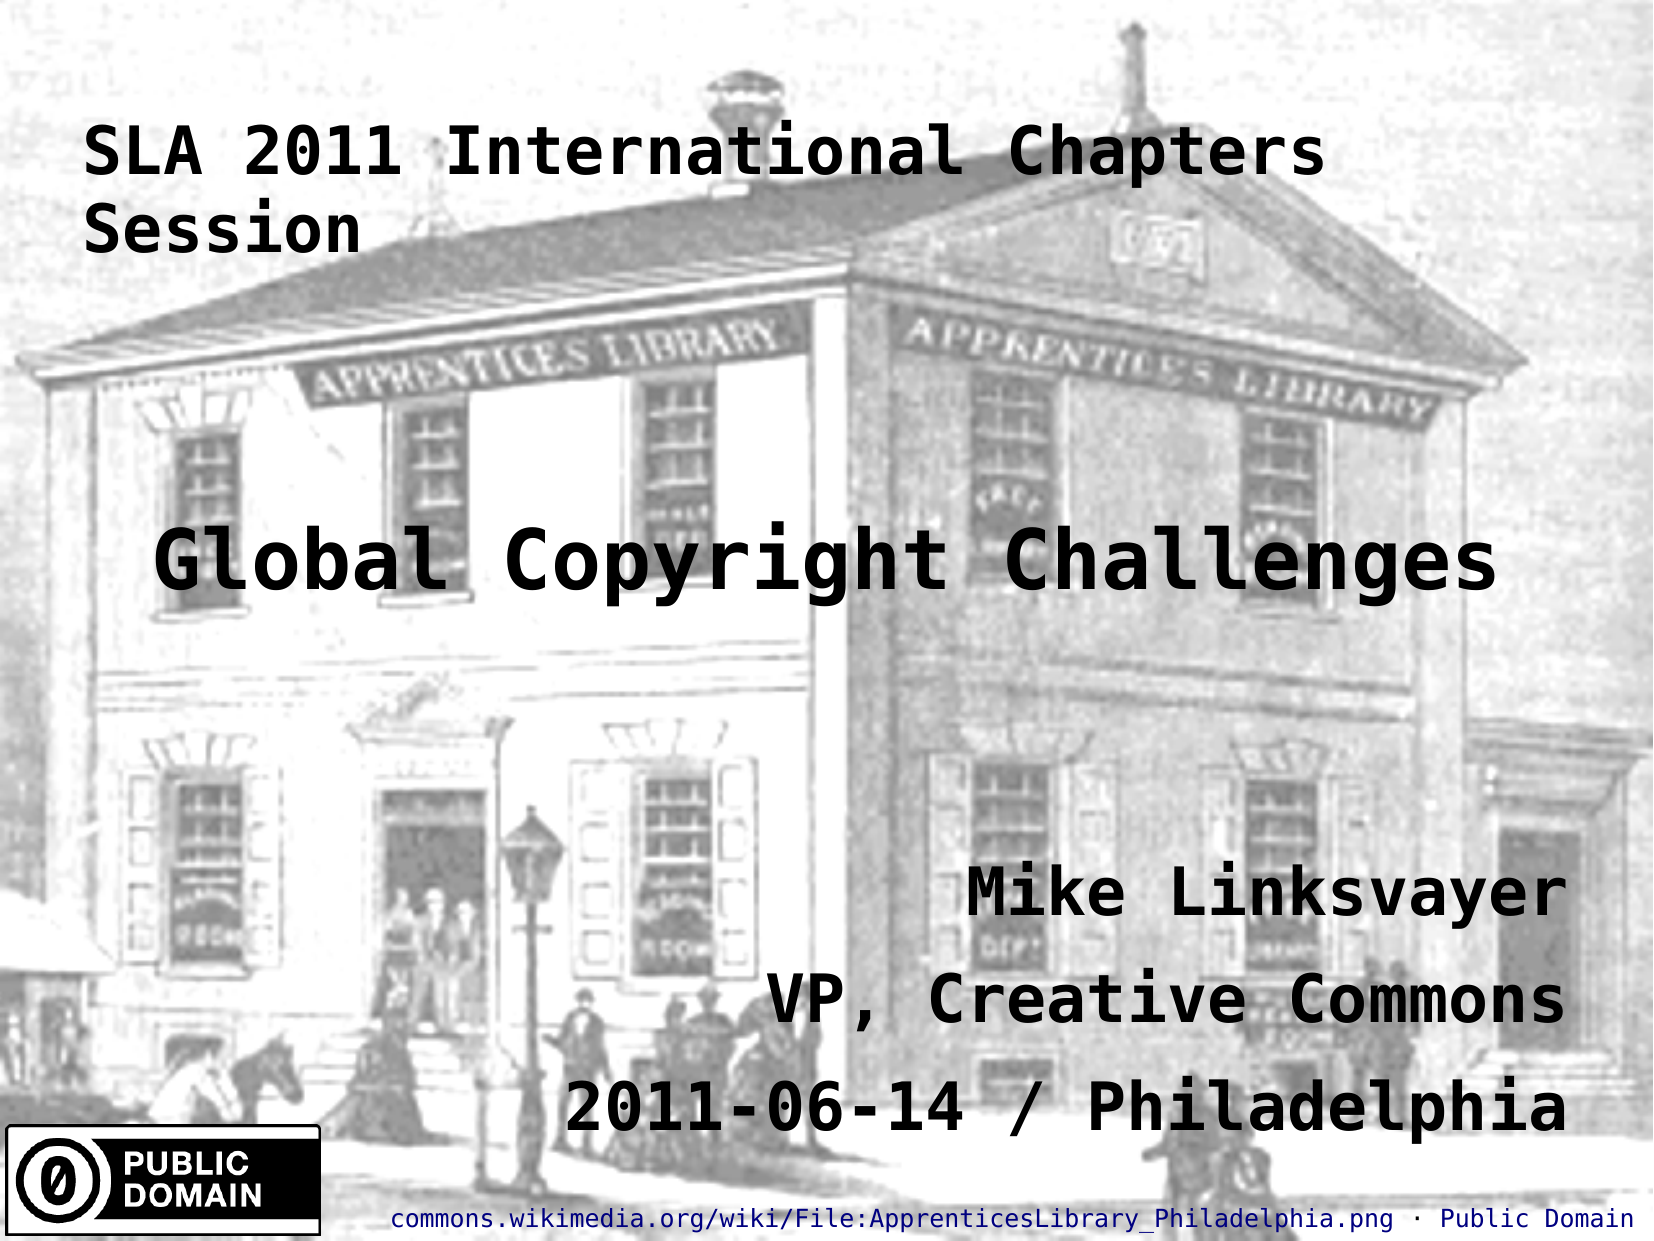

# SLA 2011 International Chapters Session
Global Copyright Challenges
Mike Linksvayer
VP, Creative Commons
2011-06-14 / Philadelphia
commons.wikimedia.org/wiki/File:ApprenticesLibrary_Philadelphia.png · Public Domain